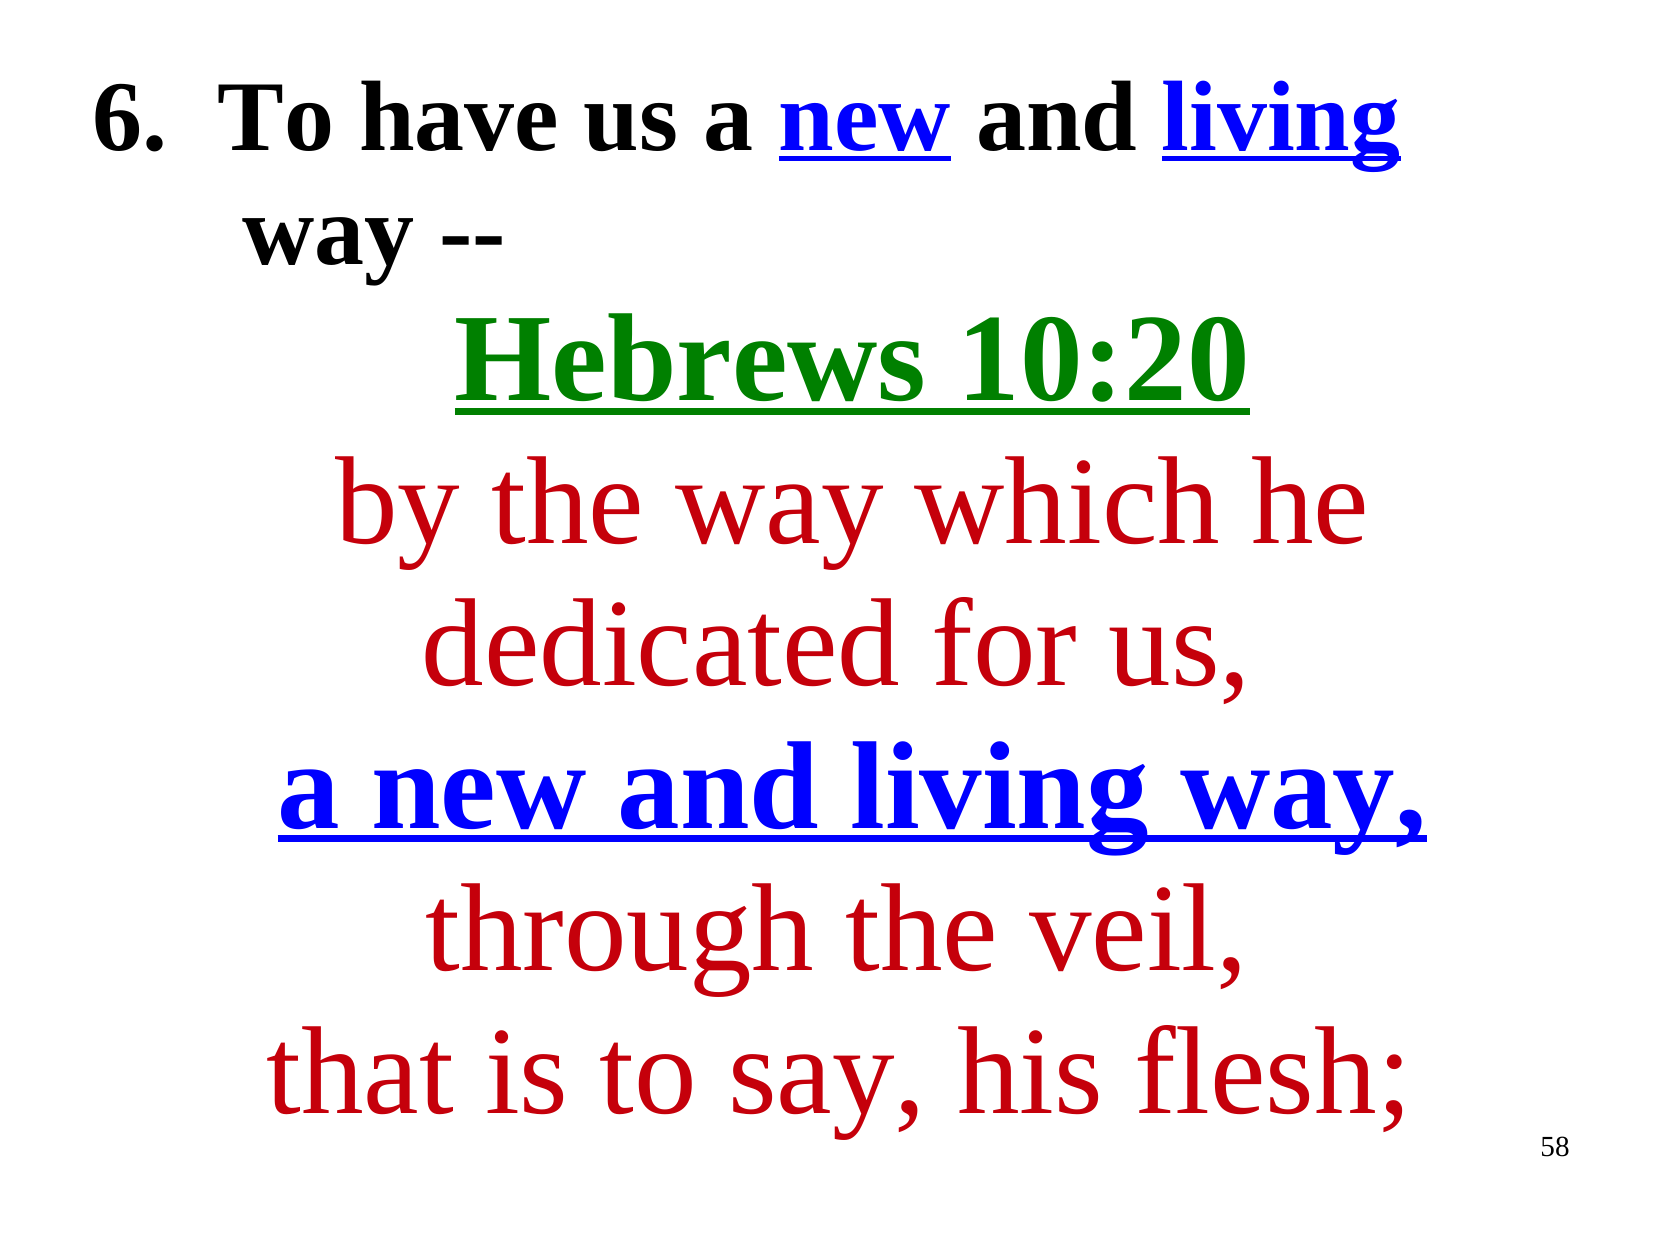

6. To have us a new and living
 way --
Hebrews 10:20
by the way which he dedicated for us,
a new and living way, through the veil,
that is to say, his flesh;
58